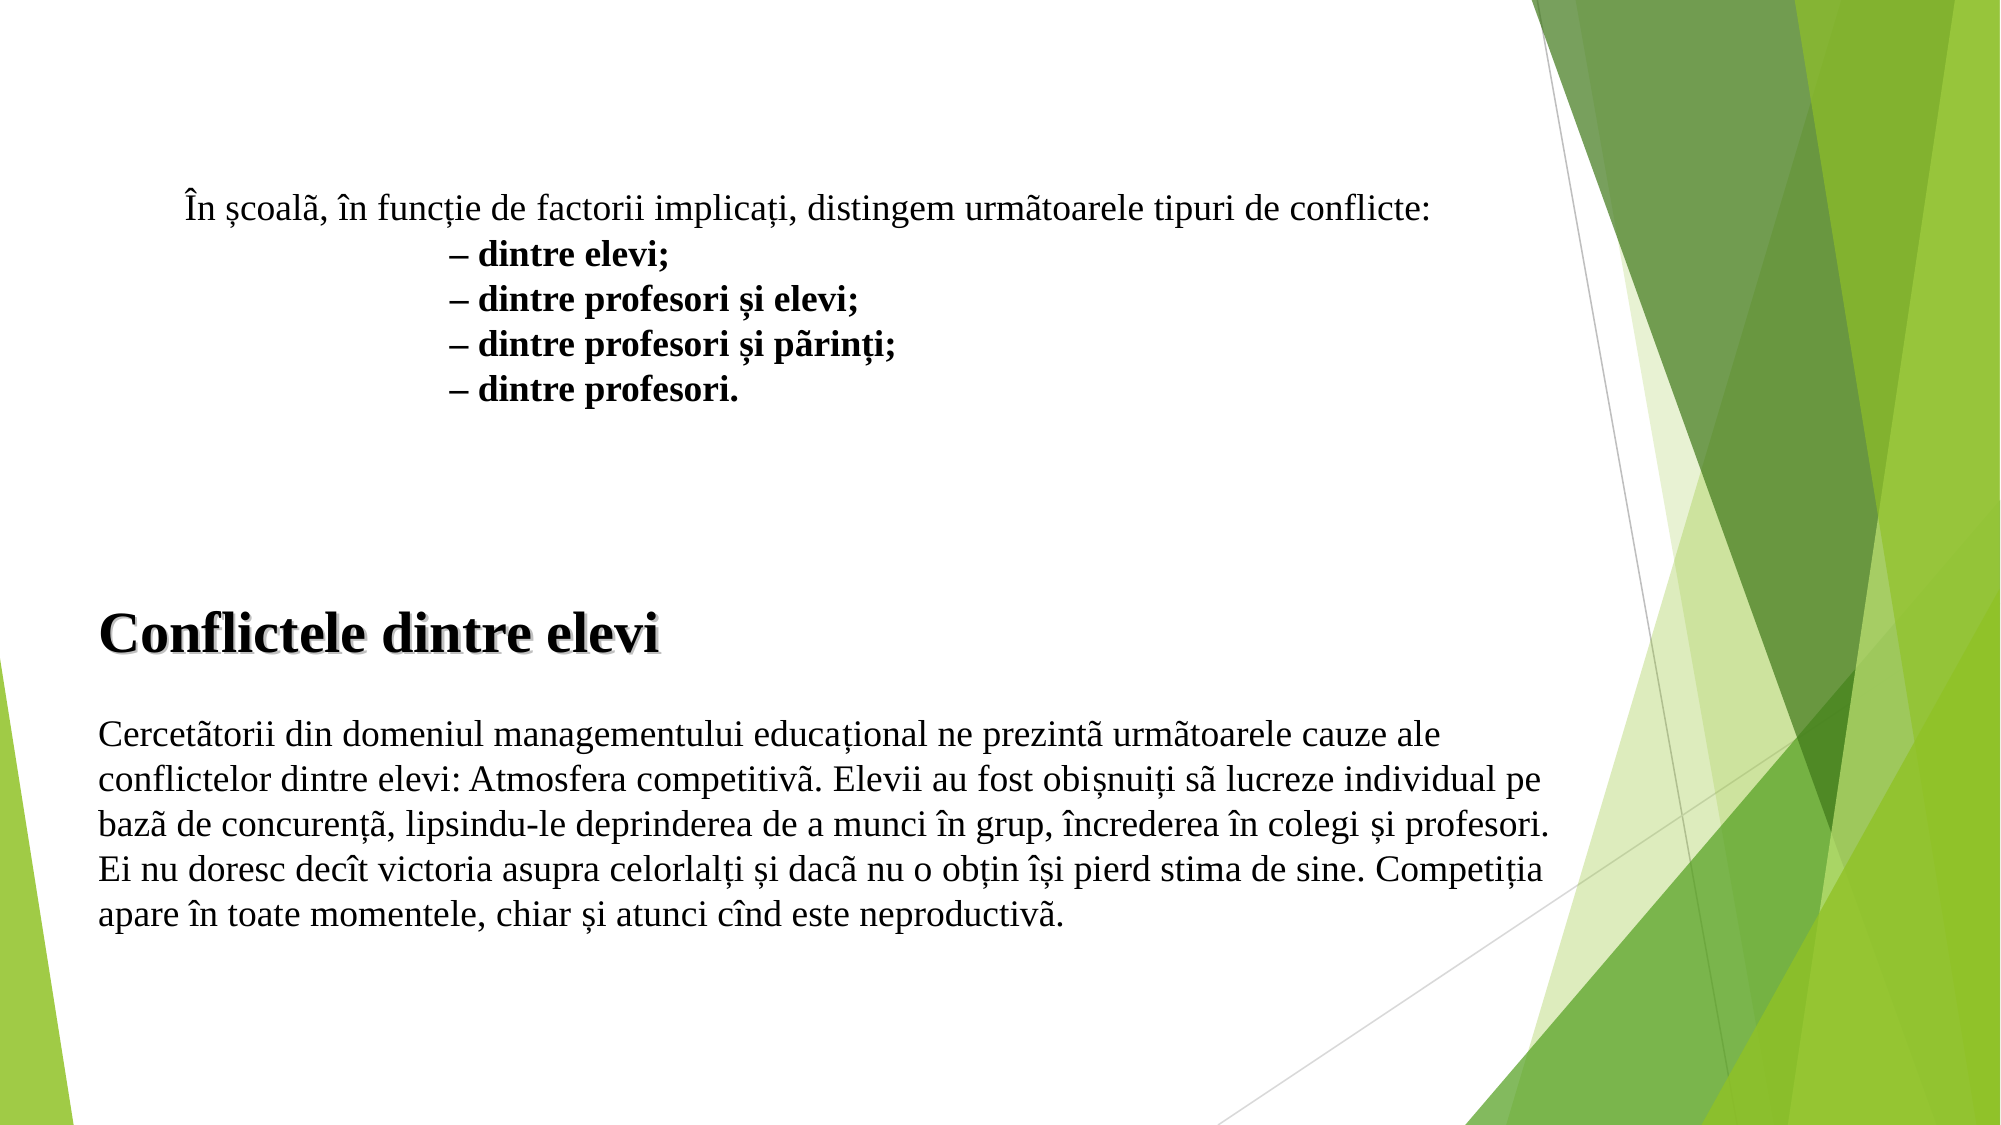

În școalã, în funcție de factorii implicați, distingem urmãtoarele tipuri de conflicte:
 – dintre elevi;
 – dintre profesori și elevi;
 – dintre profesori și pãrinți;
 – dintre profesori.
Conflictele dintre elevi
Cercetãtorii din domeniul managementului educațional ne prezintã urmãtoarele cauze ale conflictelor dintre elevi: Atmosfera competitivã. Elevii au fost obișnuiți sã lucreze individual pe bazã de concurențã, lipsindu-le deprinderea de a munci în grup, încrederea în colegi și profesori. Ei nu doresc decît victoria asupra celorlalți și dacã nu o obțin își pierd stima de sine. Competiția apare în toate momentele, chiar și atunci cînd este neproductivã.